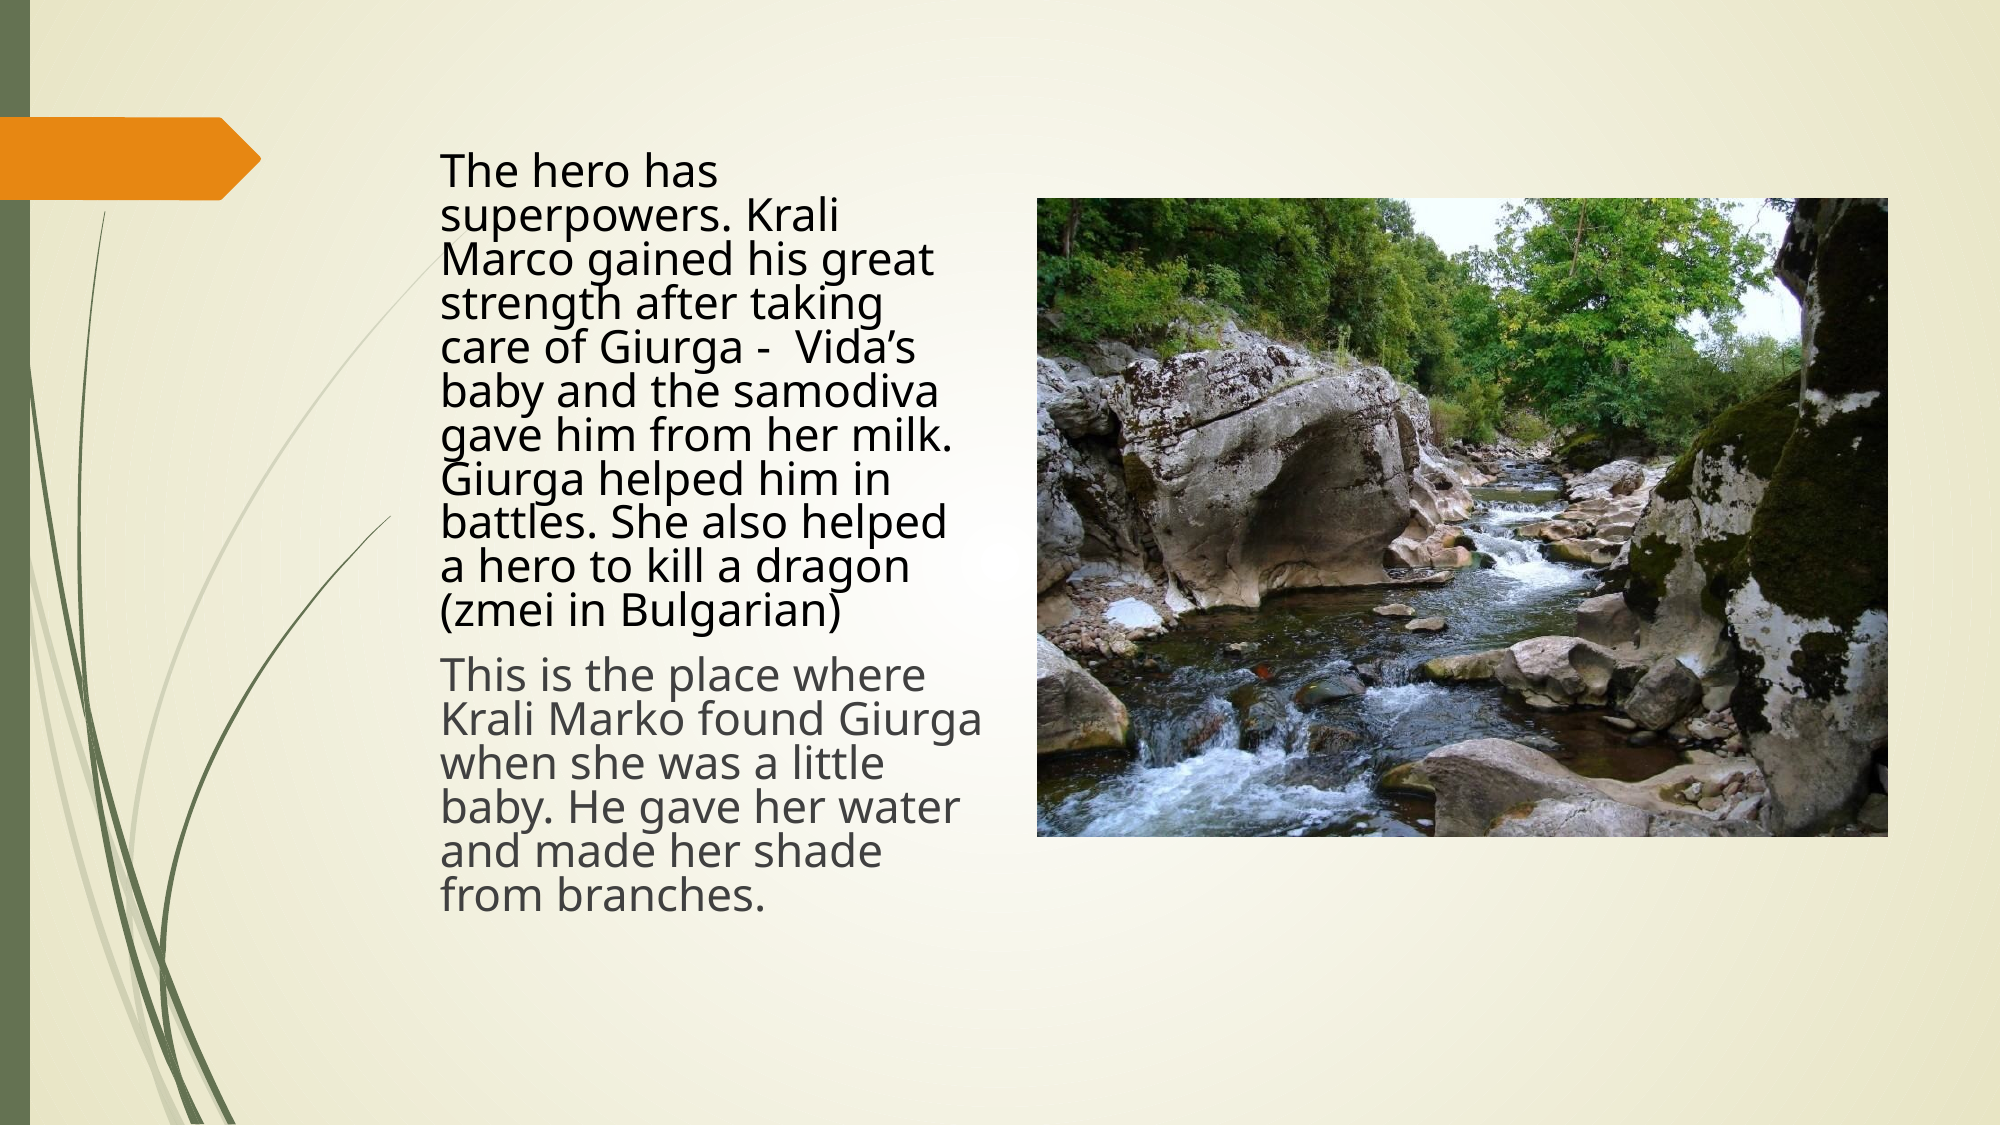

#
The hero has superpowers. Krali Marco gained his great strength after taking care of Giurga - Vida’s baby and the samodiva gave him from her milk. Giurga helped him in battles. She also helped a hero to kill a dragon (zmei in Bulgarian)
This is the place where Krali Marko found Giurga when she was a little baby. He gave her water and made her shade from branches.